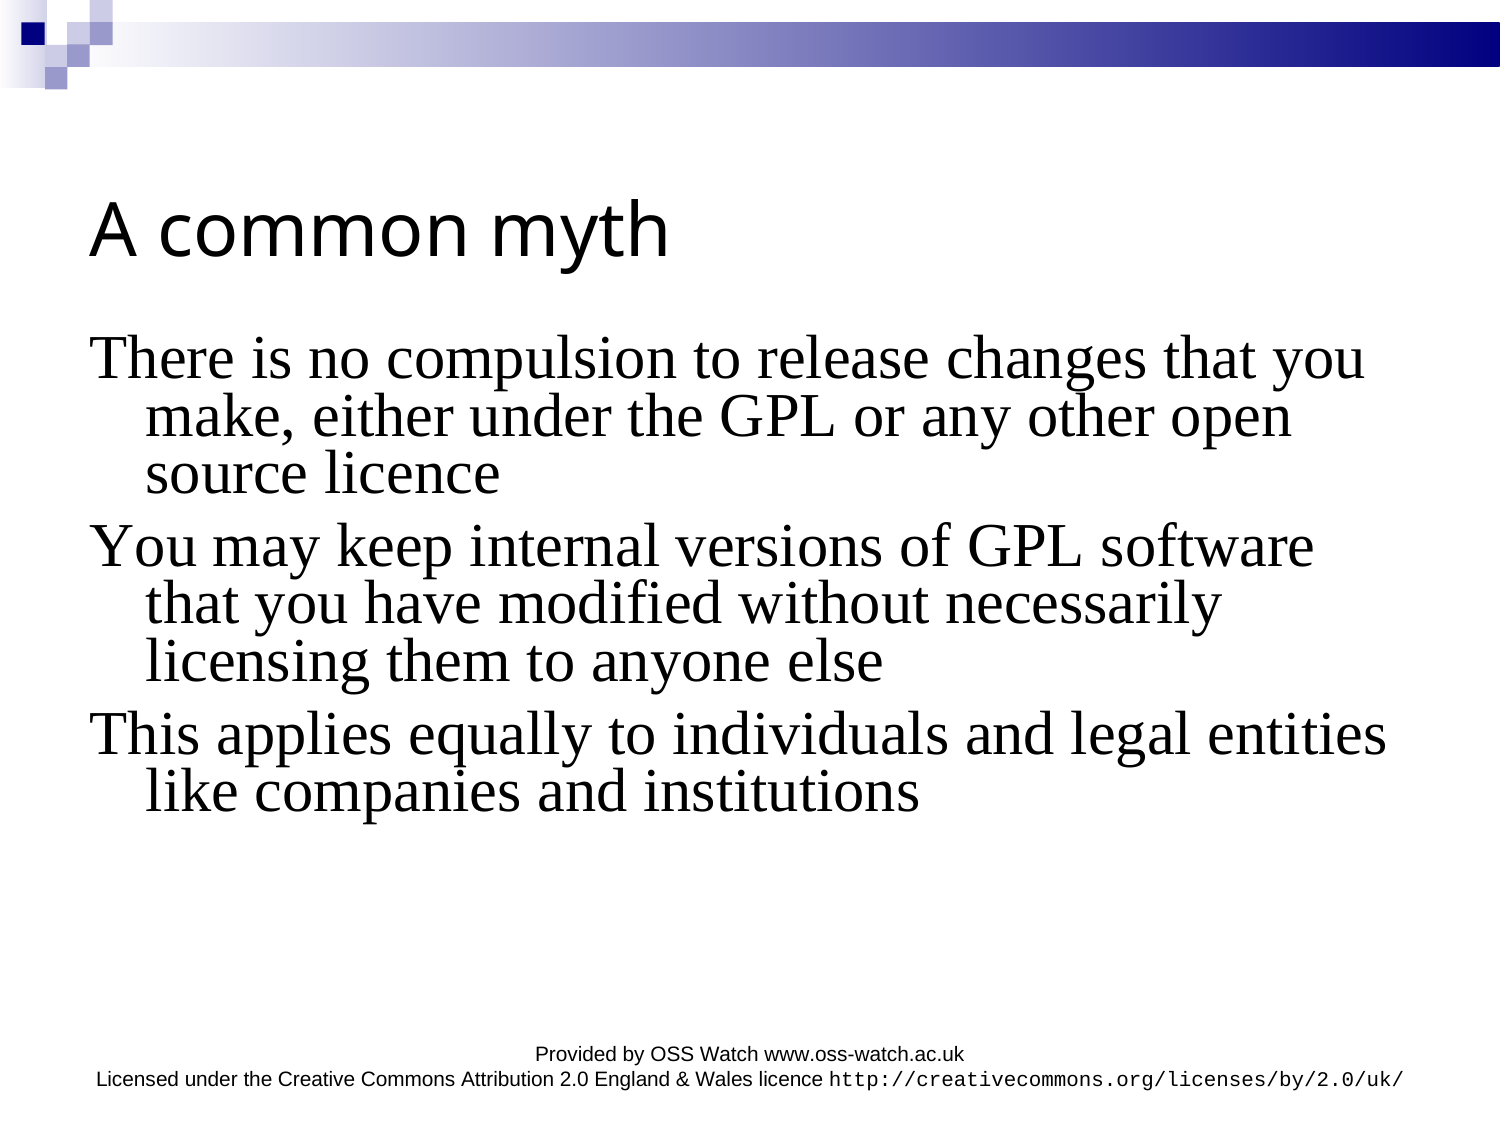

# A common myth
There is no compulsion to release changes that you make, either under the GPL or any other open source licence
You may keep internal versions of GPL software that you have modified without necessarily licensing them to anyone else
This applies equally to individuals and legal entities like companies and institutions